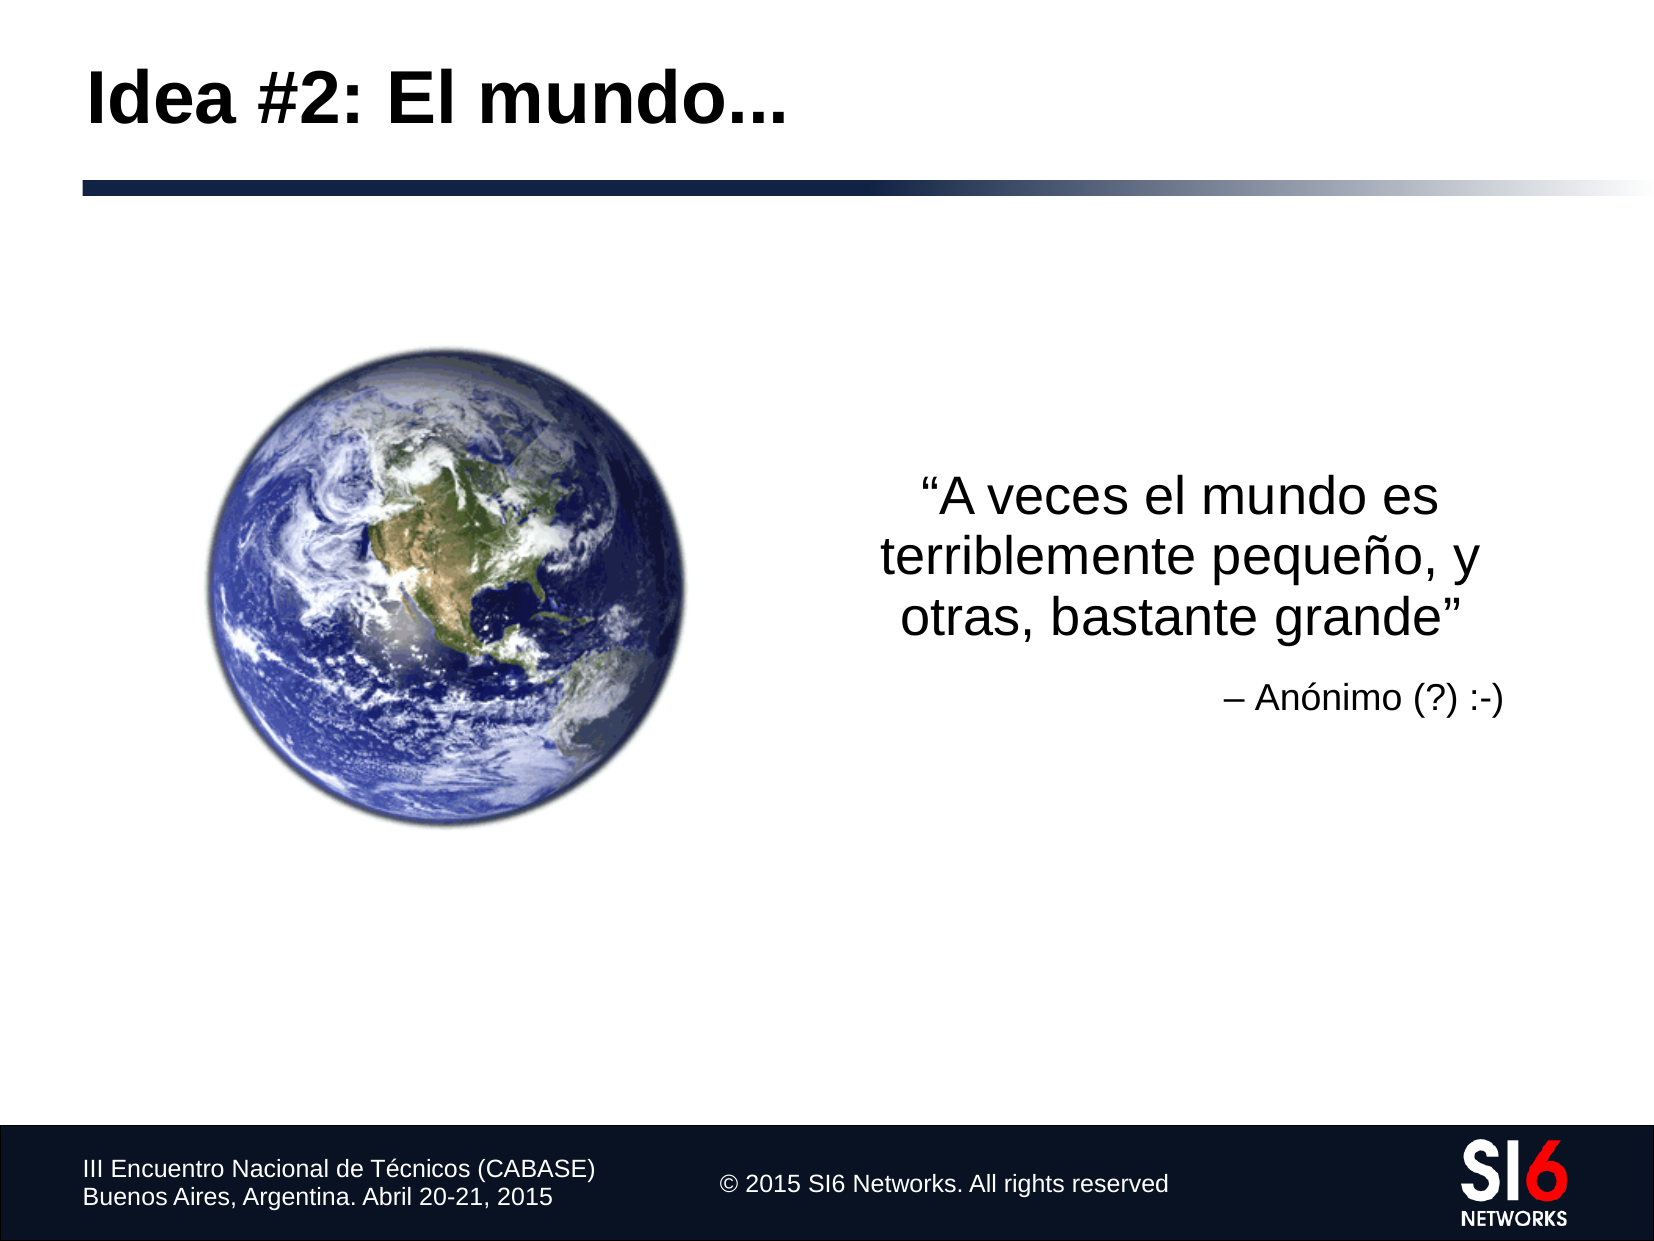

# Idea #2: El mundo...
“A veces el mundo es terriblemente pequeño, y otras, bastante grande”
– Anónimo (?) :-)